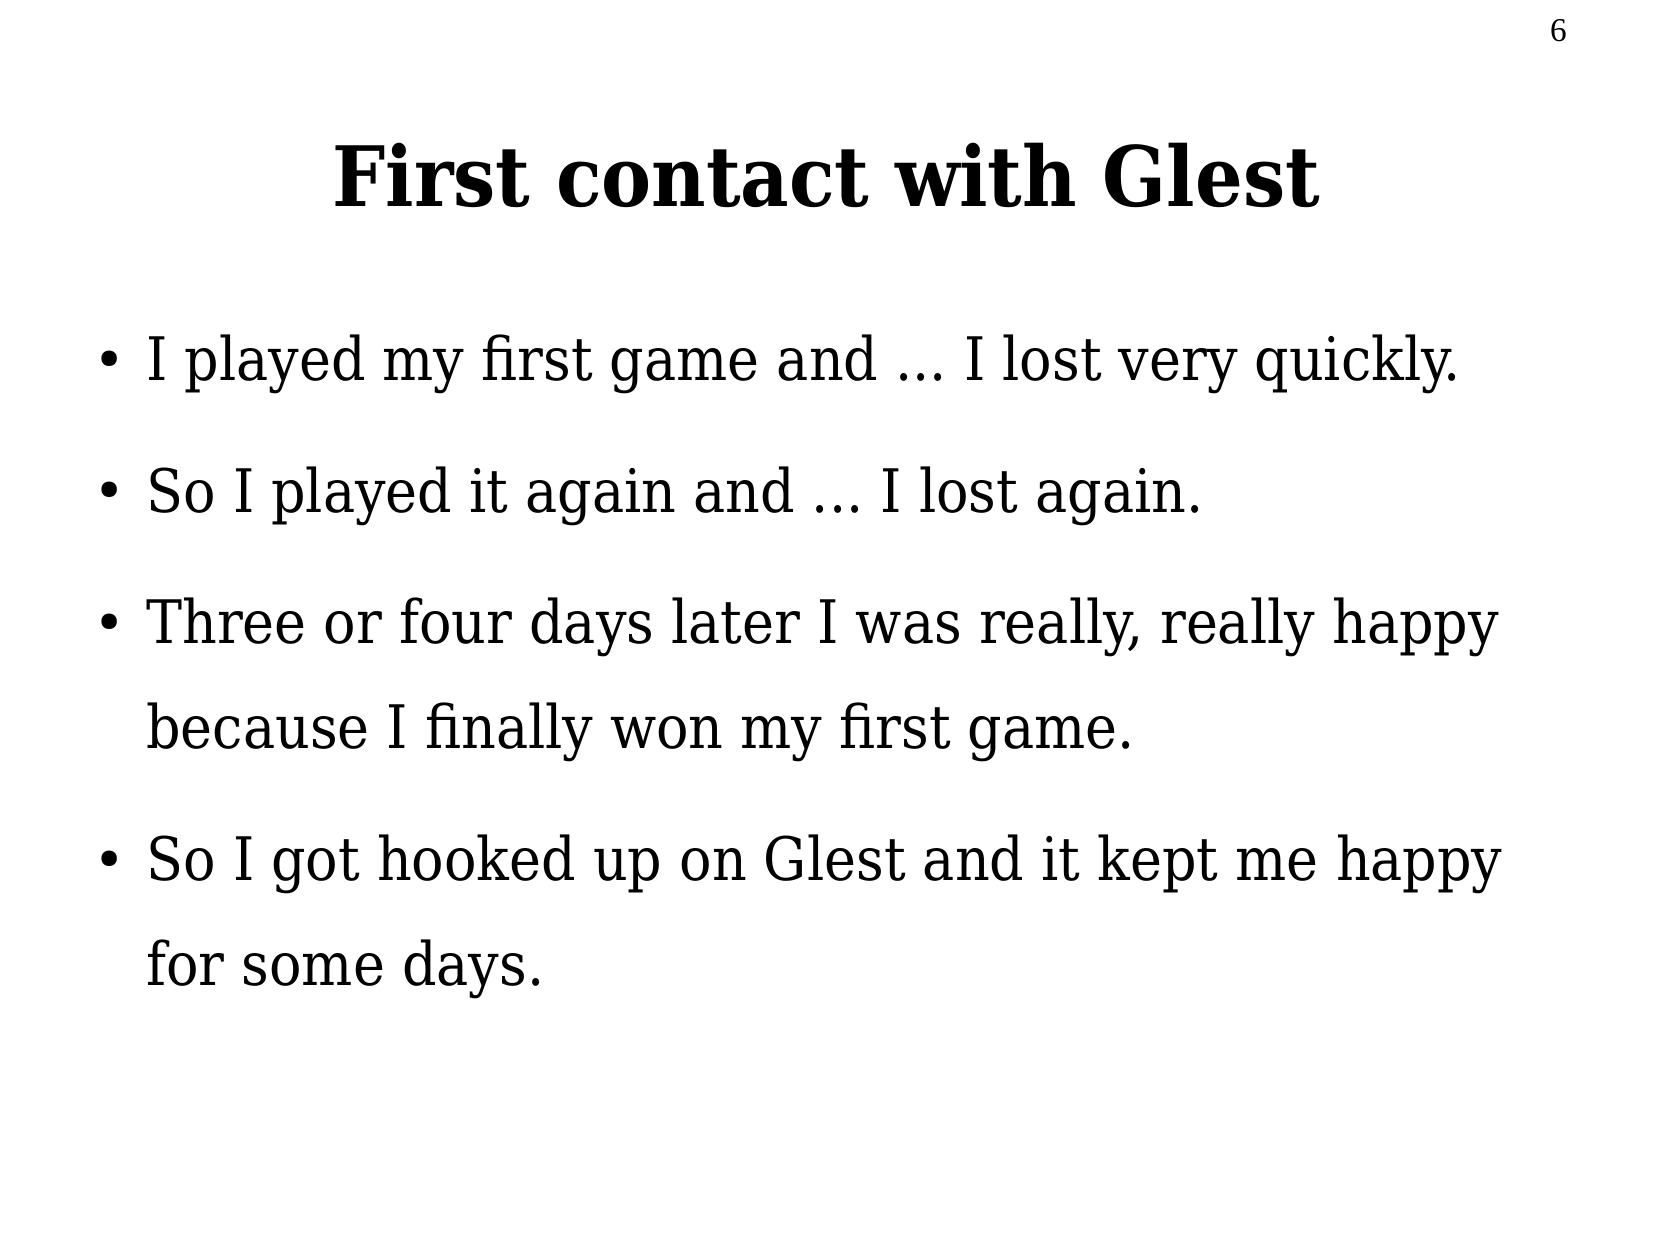

# First contact with Glest
I played my first game and ... I lost very quickly.
So I played it again and ... I lost again.
Three or four days later I was really, really happy because I finally won my first game.
So I got hooked up on Glest and it kept me happy for some days.